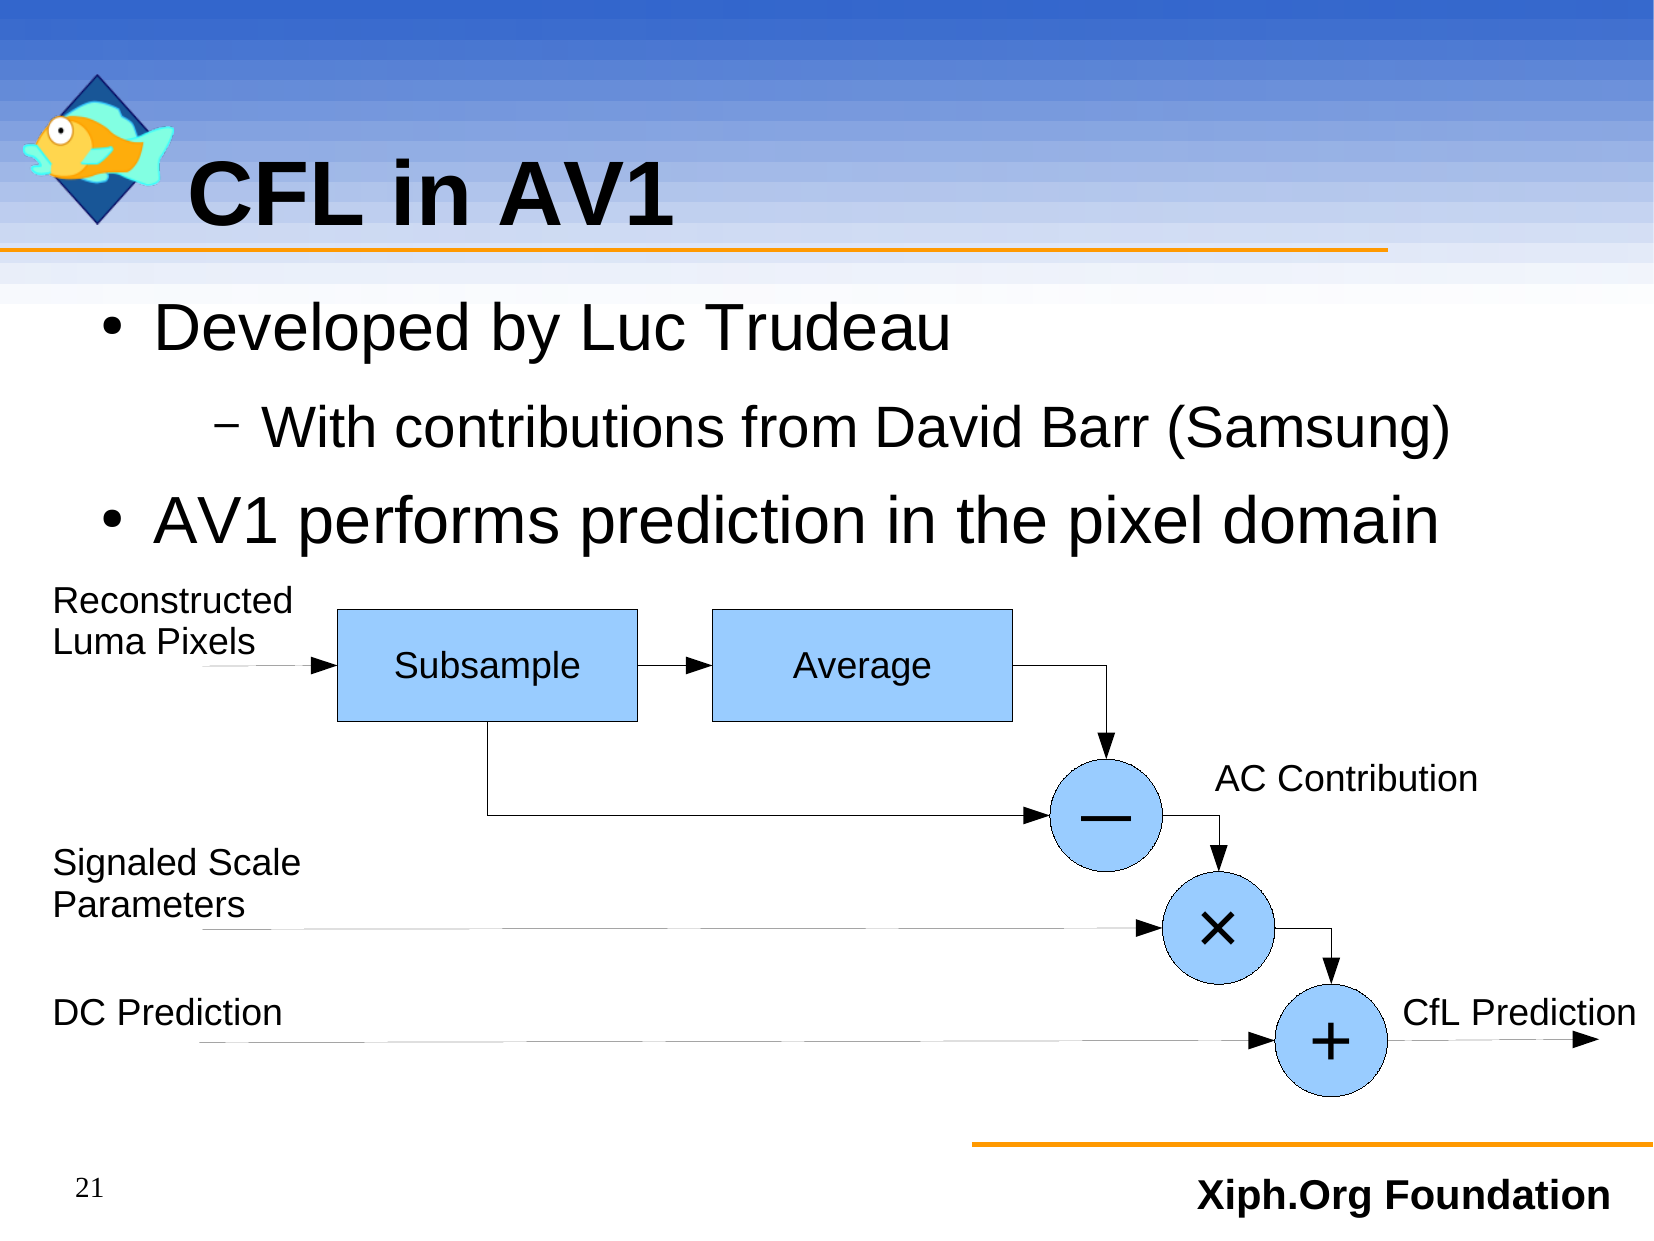

# CFL in AV1
Developed by Luc Trudeau
With contributions from David Barr (Samsung)
AV1 performs prediction in the pixel domain
Reconstructed Luma Pixels
Subsample
Average
AC Contribution
―
Signaled Scale Parameters
×
DC Prediction
+
CfL Prediction
21